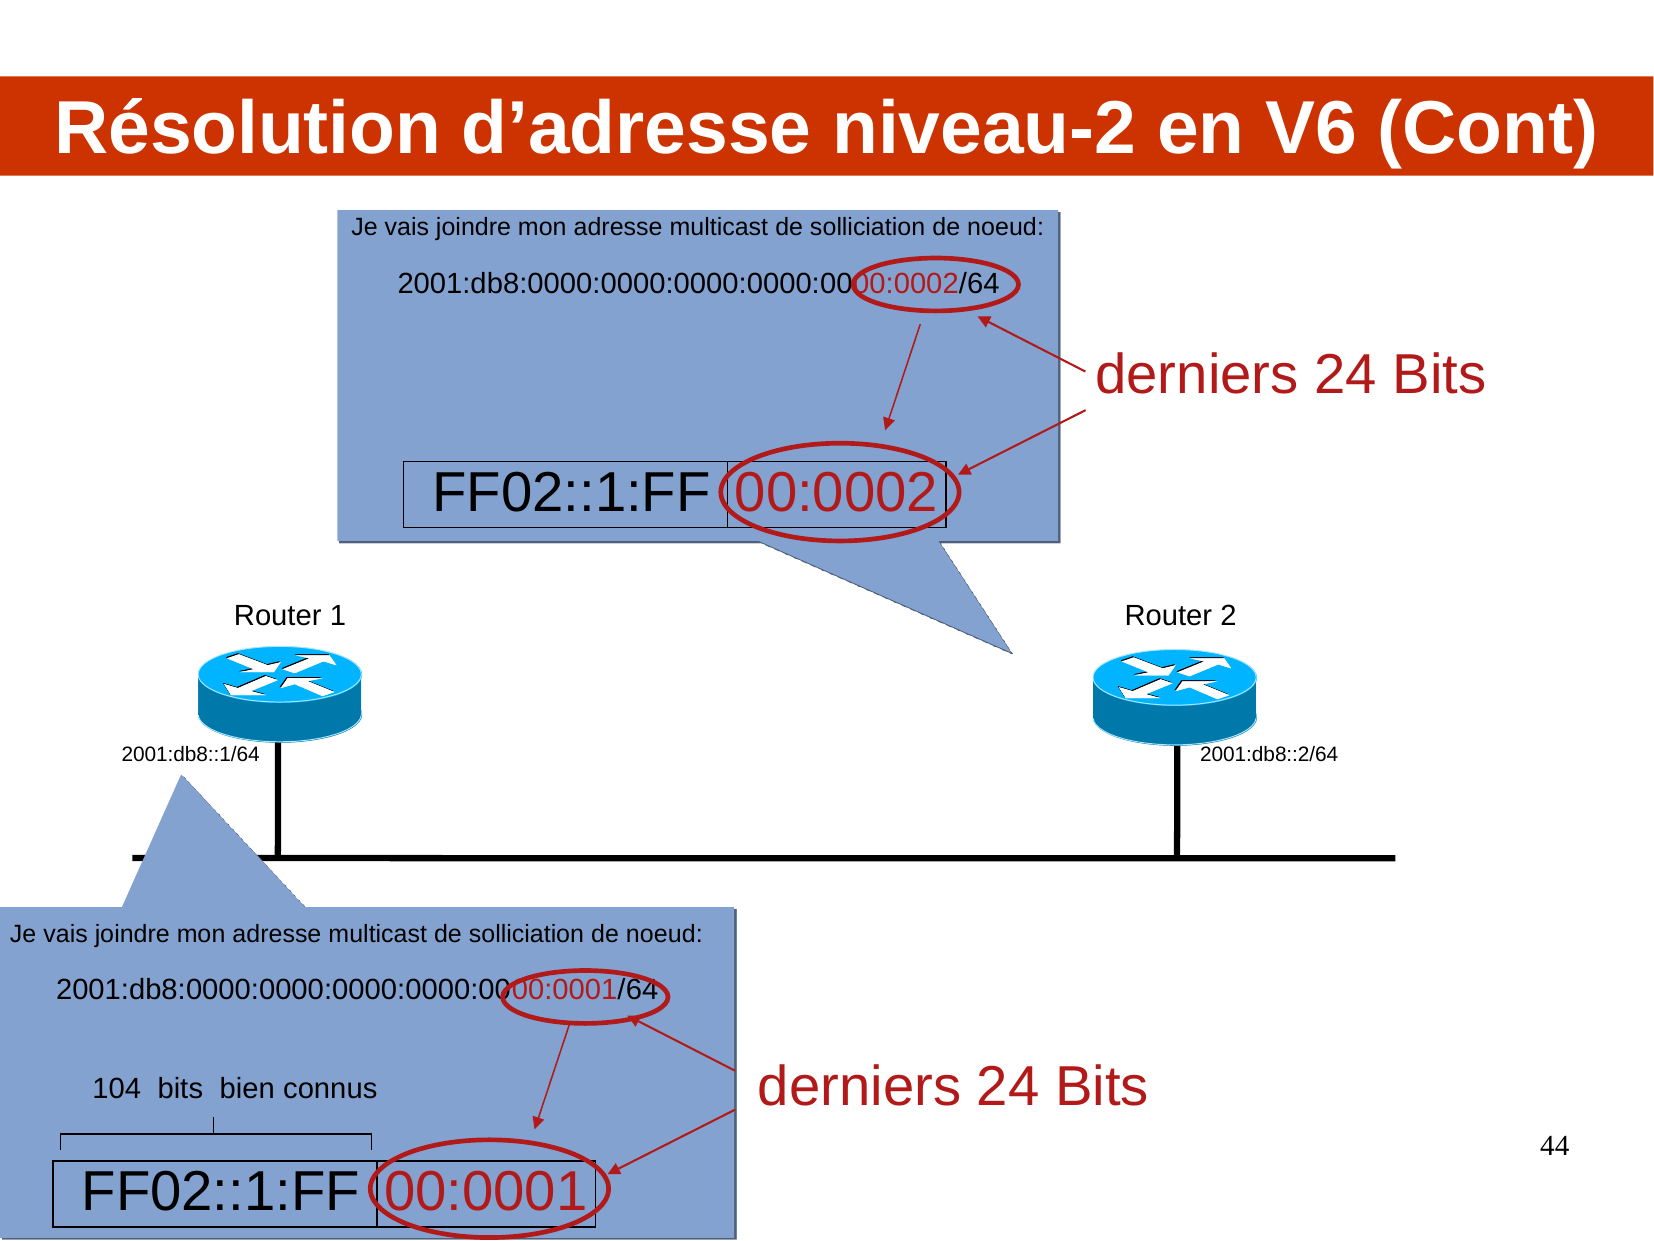

# Résolution d’adresse niveau-2 en V6 (Cont)‏
Je vais joindre mon adresse multicast de solliciation de noeud:
2001:db8:0000:0000:0000:0000:0000:0002/64
derniers 24 Bits
FF02::1:FF
00:0002
Router 1
Router 2
2001:db8::1/64
2001:db8::2/64
Je vais joindre mon adresse multicast de solliciation de noeud:
2001:db8:0000:0000:0000:0000:0000:0001/64
derniers 24 Bits
104 bits bien connus
FF02::1:FF
00:0001